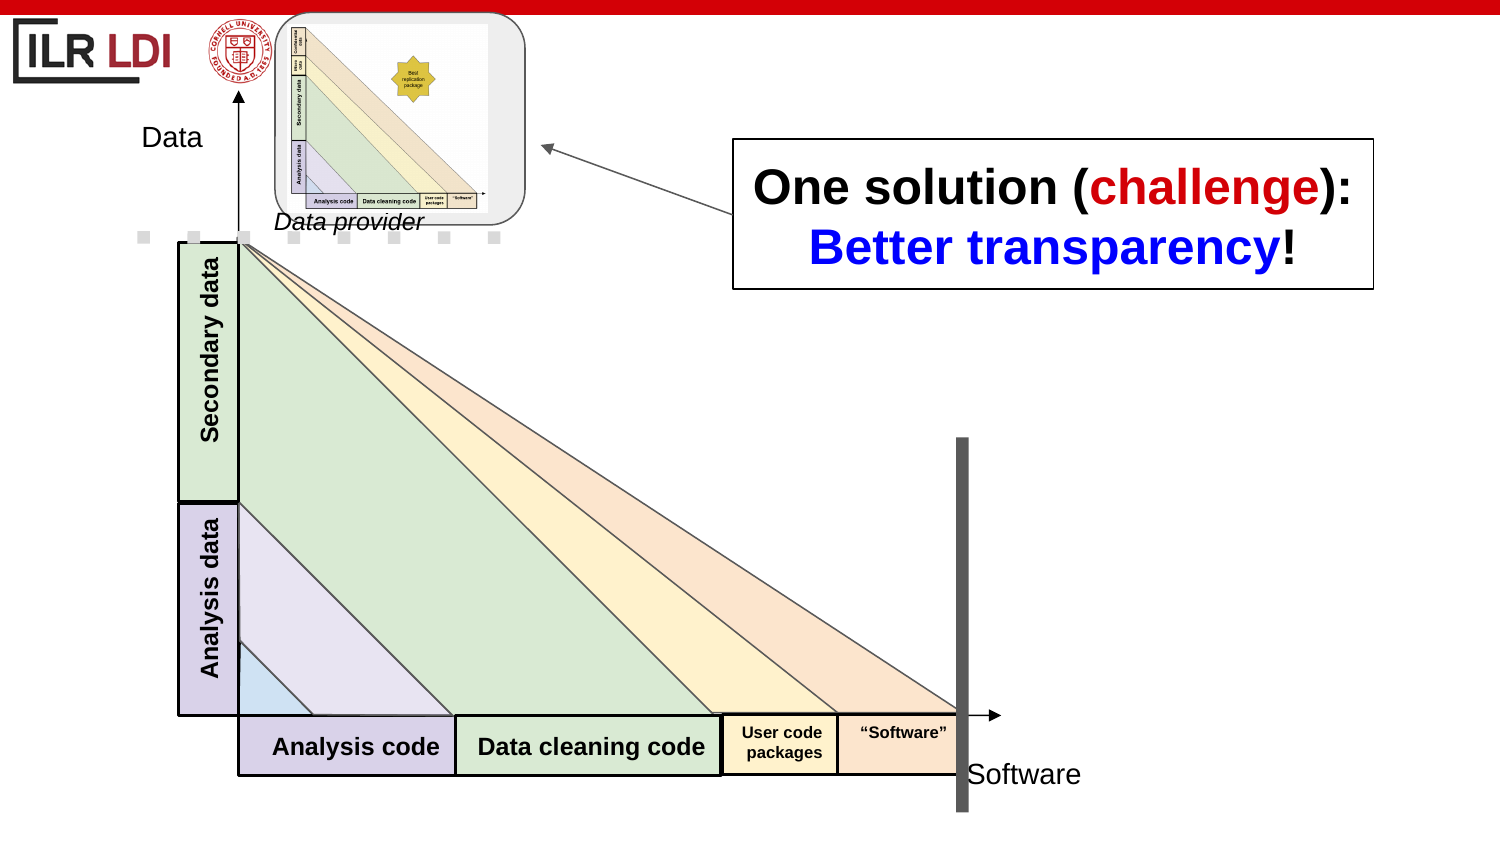

Data
One solution (challenge):
Better transparency!
Data provider
Secondary data
Analysis data
User code packages
“Software”
Analysis code
Data cleaning code
Software